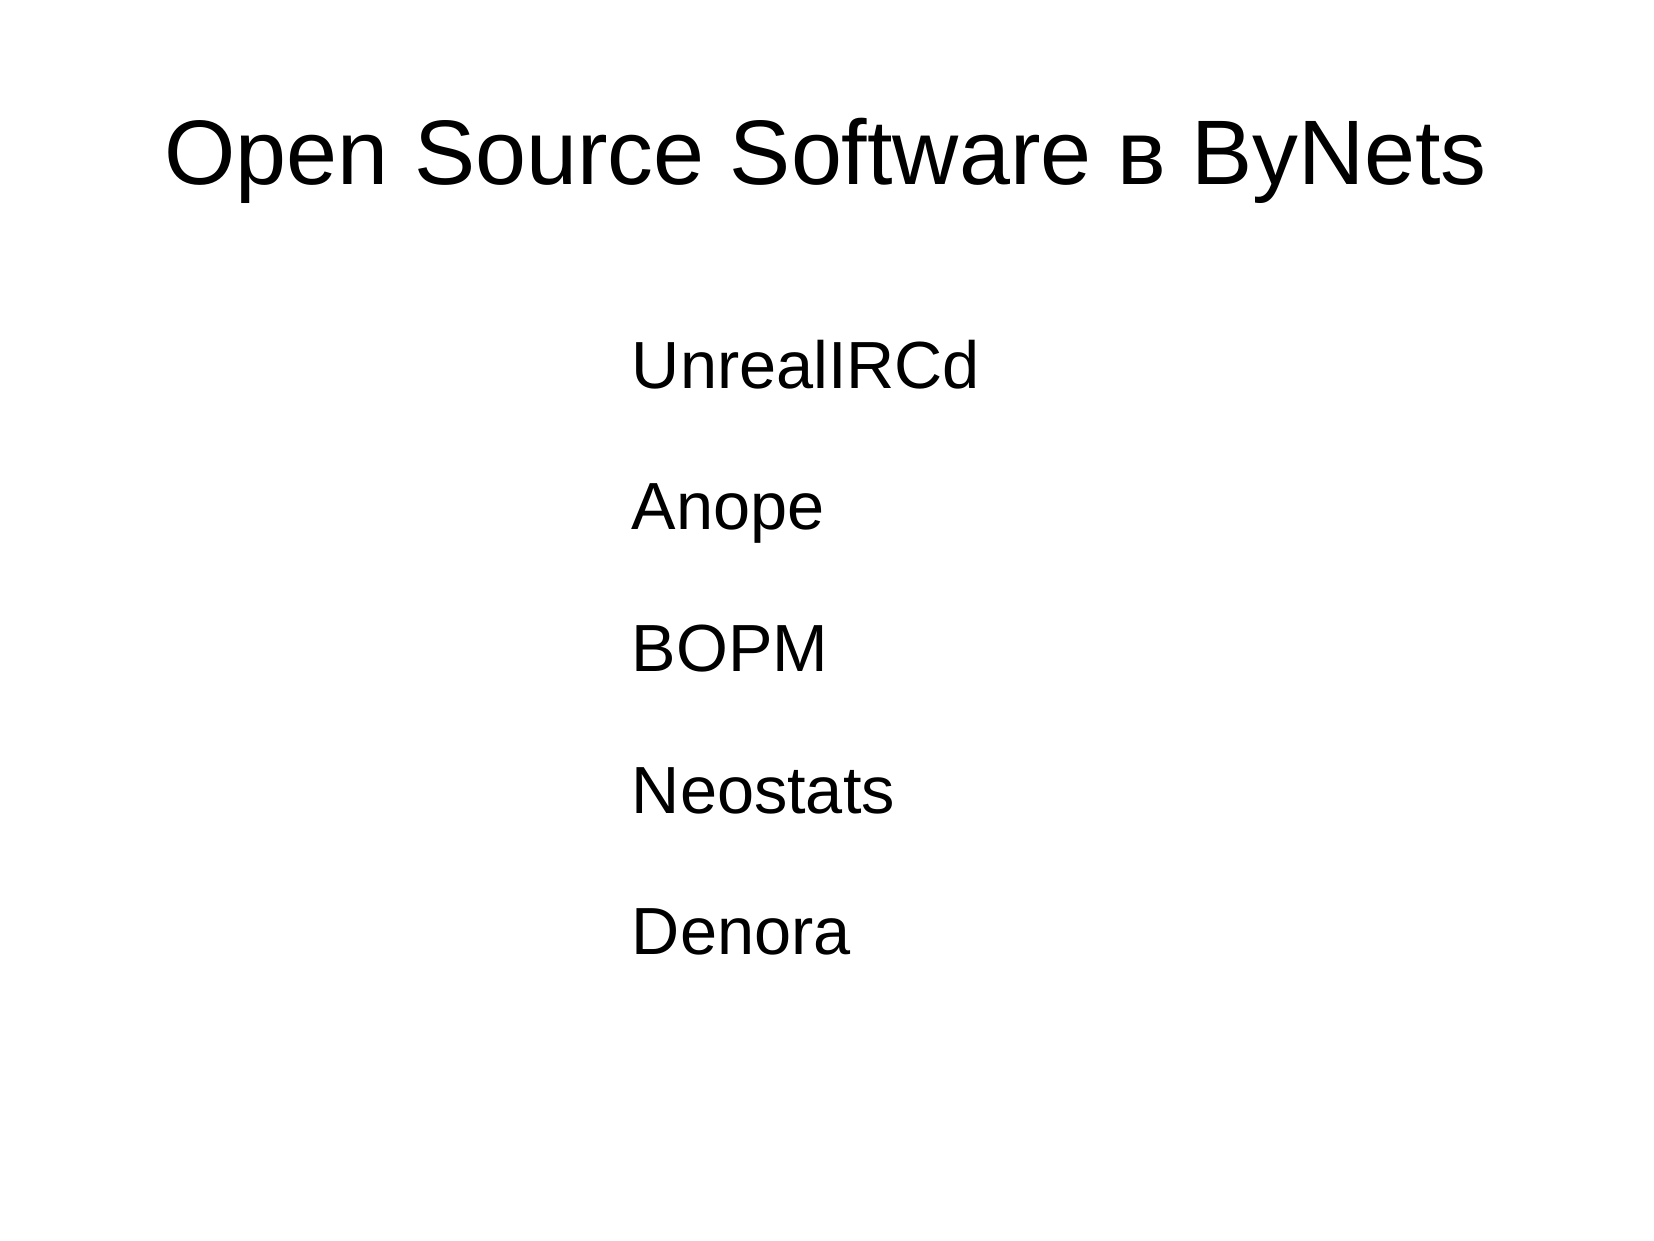

# Open Source Software в ByNets
UnrealIRCd
Anope
BOPM
Neostats
Denora